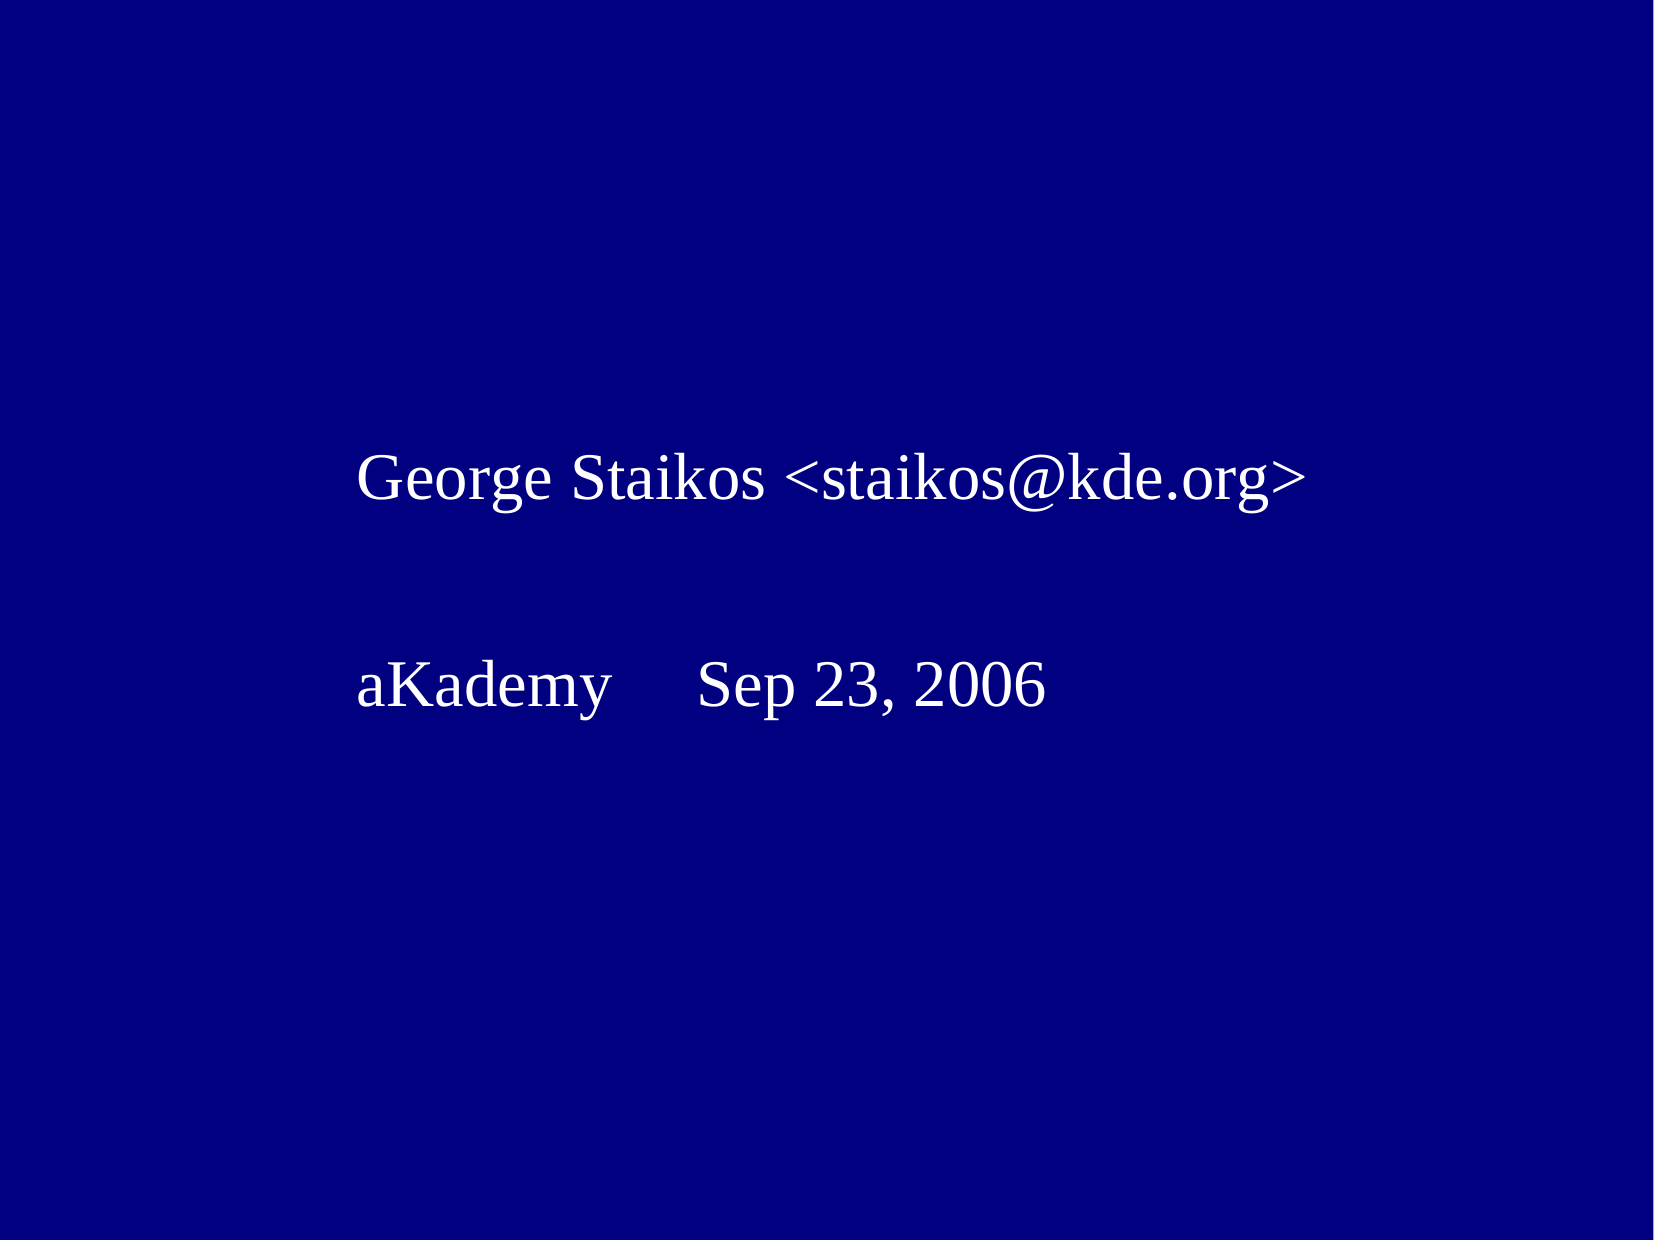

# George Staikos <staikos@kde.org>
 aKademy Sep 23, 2006